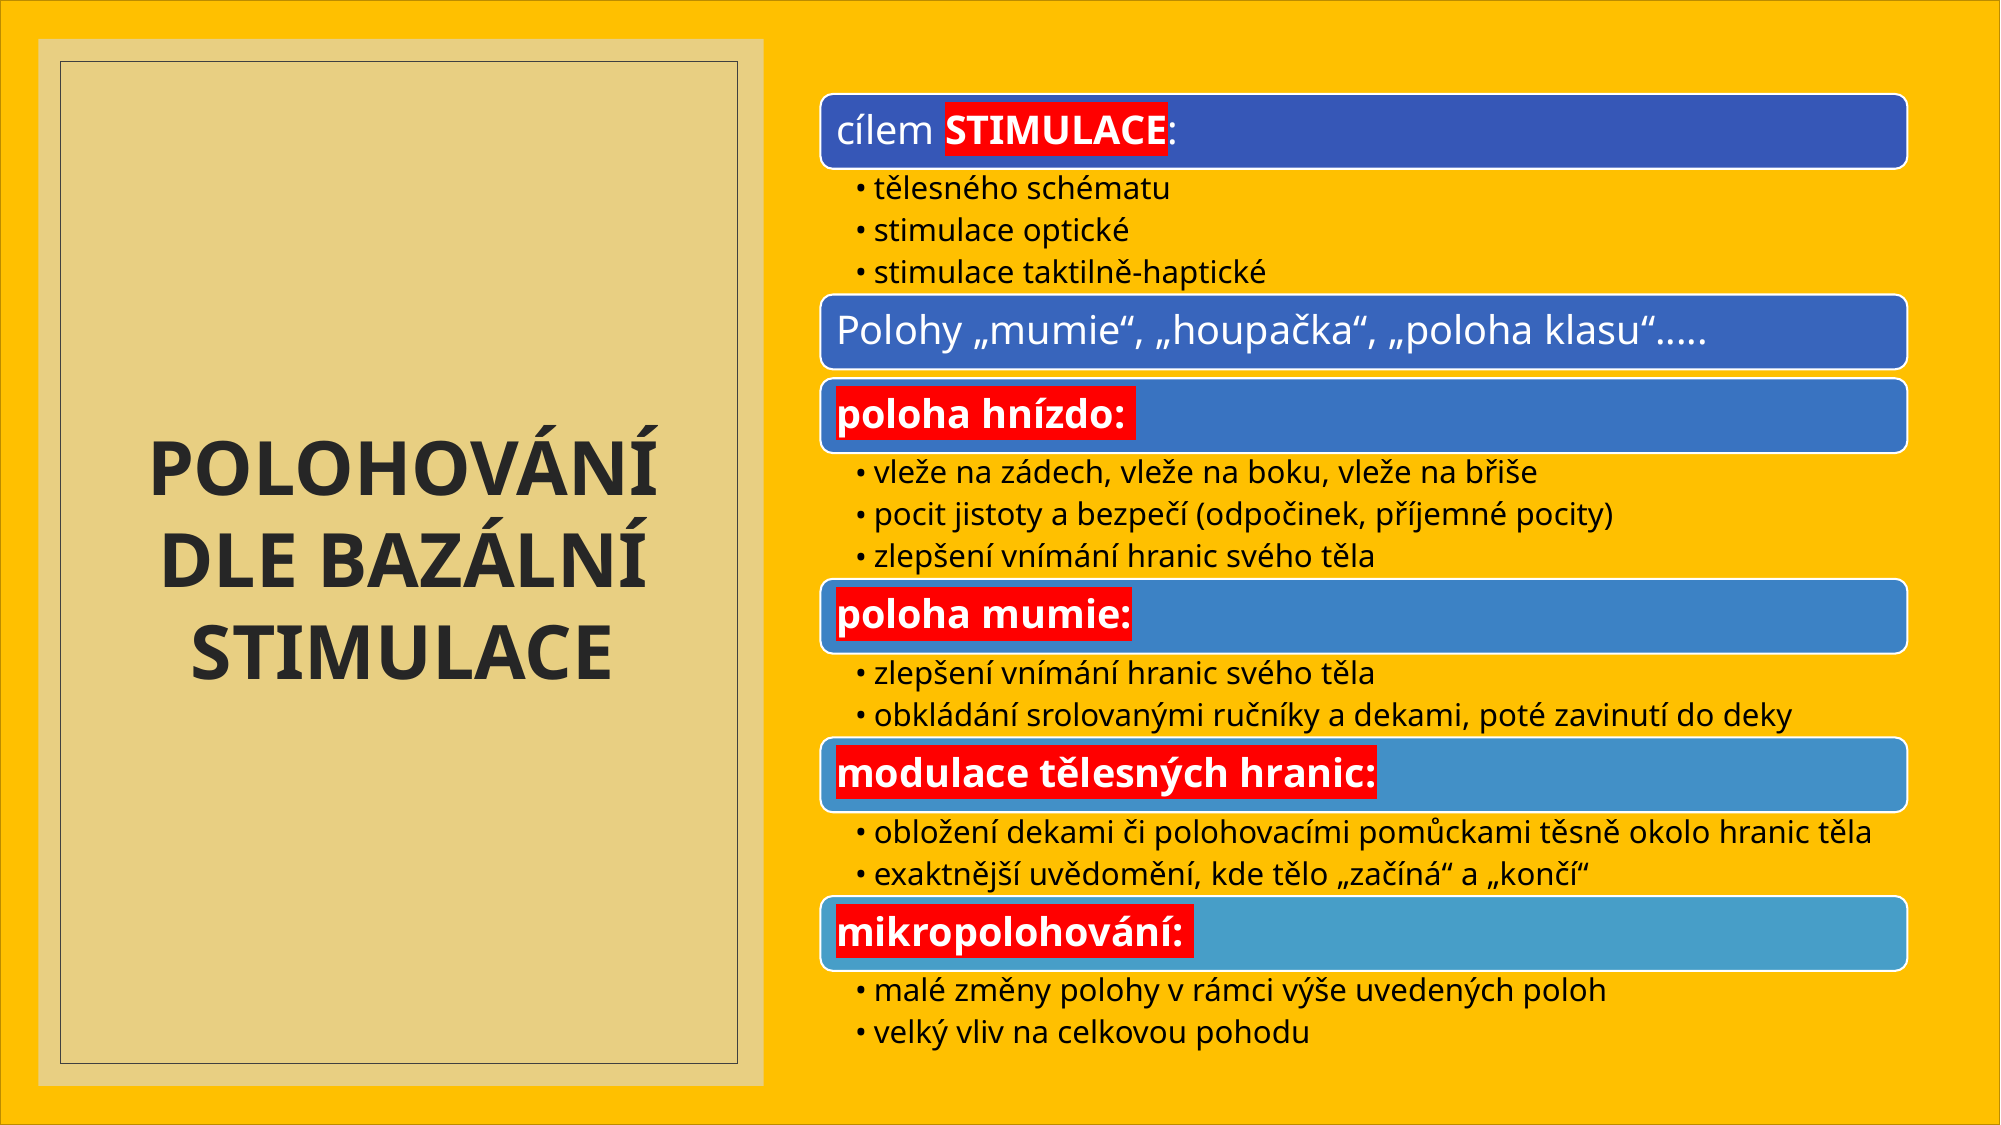

# POLOHOVÁNÍ DLE BAZÁLNÍ STIMULACE
cílem STIMULACE:
tělesného schématu
stimulace optické
stimulace taktilně-haptické
Polohy „mumie“, „houpačka“, „poloha klasu“.....
poloha hnízdo:
vleže na zádech, vleže na boku, vleže na břiše
pocit jistoty a bezpečí (odpočinek, příjemné pocity)
zlepšení vnímání hranic svého těla
poloha mumie:
zlepšení vnímání hranic svého těla
obkládání srolovanými ručníky a dekami, poté zavinutí do deky
modulace tělesných hranic:
obložení dekami či polohovacími pomůckami těsně okolo hranic těla
exaktnější uvědomění, kde tělo „začíná“ a „končí“
mikropolohování:
malé změny polohy v rámci výše uvedených poloh
velký vliv na celkovou pohodu